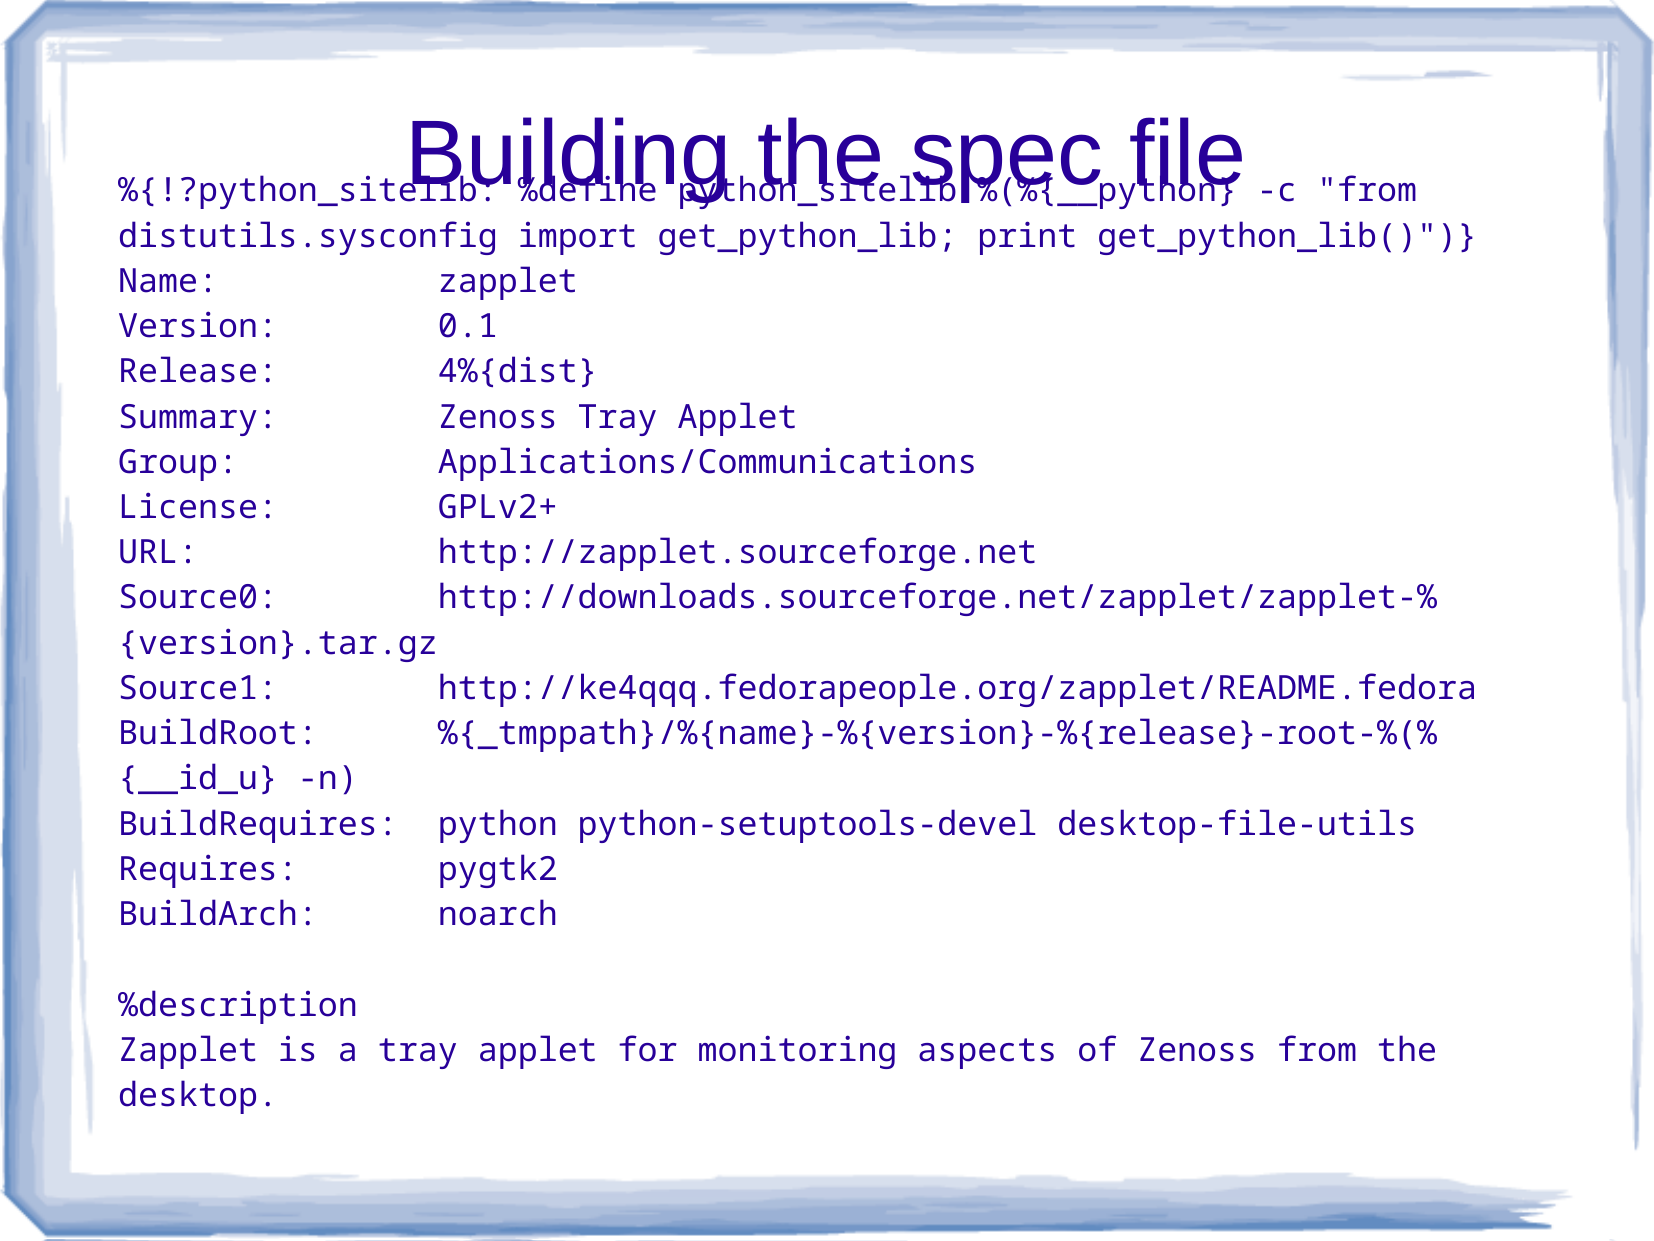

# Building the spec file
%{!?python_sitelib: %define python_sitelib %(%{__python} -c "from distutils.sysconfig import get_python_lib; print get_python_lib()")}
Name: zapplet
Version: 0.1
Release: 4%{dist}
Summary: Zenoss Tray Applet
Group: Applications/Communications
License: GPLv2+
URL: http://zapplet.sourceforge.net
Source0: http://downloads.sourceforge.net/zapplet/zapplet-%{version}.tar.gz
Source1: http://ke4qqq.fedorapeople.org/zapplet/README.fedora
BuildRoot: %{_tmppath}/%{name}-%{version}-%{release}-root-%(%{__id_u} -n)
BuildRequires: python python-setuptools-devel desktop-file-utils
Requires: pygtk2
BuildArch: noarch
%description
Zapplet is a tray applet for monitoring aspects of Zenoss from the desktop.